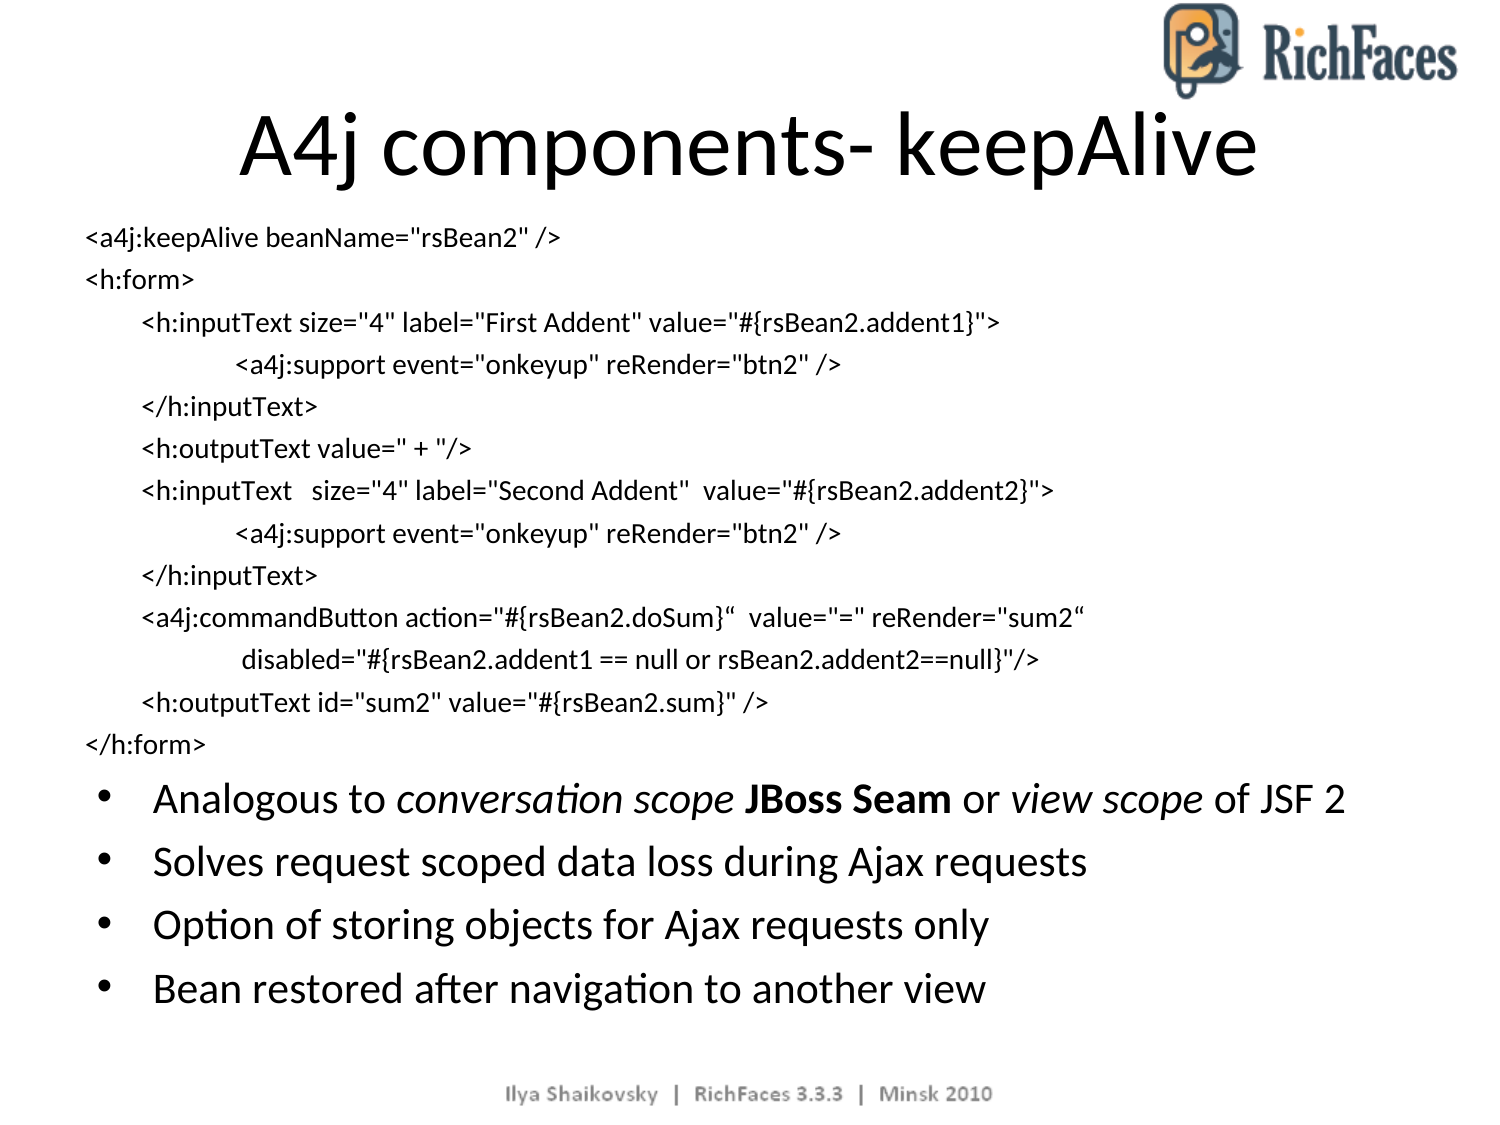

# A4j components- keepAlive
<a4j:keepAlive beanName="rsBean2" />
<h:form>
	<h:inputText size="4" label="First Addent" value="#{rsBean2.addent1}">
		<a4j:support event="onkeyup" reRender="btn2" />
	</h:inputText>
	<h:outputText value=" + "/>
	<h:inputText size="4" label="Second Addent" value="#{rsBean2.addent2}">
		<a4j:support event="onkeyup" reRender="btn2" />
	</h:inputText>
	<a4j:commandButton action="#{rsBean2.doSum}“ value="=" reRender="sum2“
		 disabled="#{rsBean2.addent1 == null or rsBean2.addent2==null}"/>
	<h:outputText id="sum2" value="#{rsBean2.sum}" />
</h:form>
Analogous to conversation scope JBoss Seam or view scope of JSF 2
Solves request scoped data loss during Ajax requests
Option of storing objects for Ajax requests only
Bean restored after navigation to another view